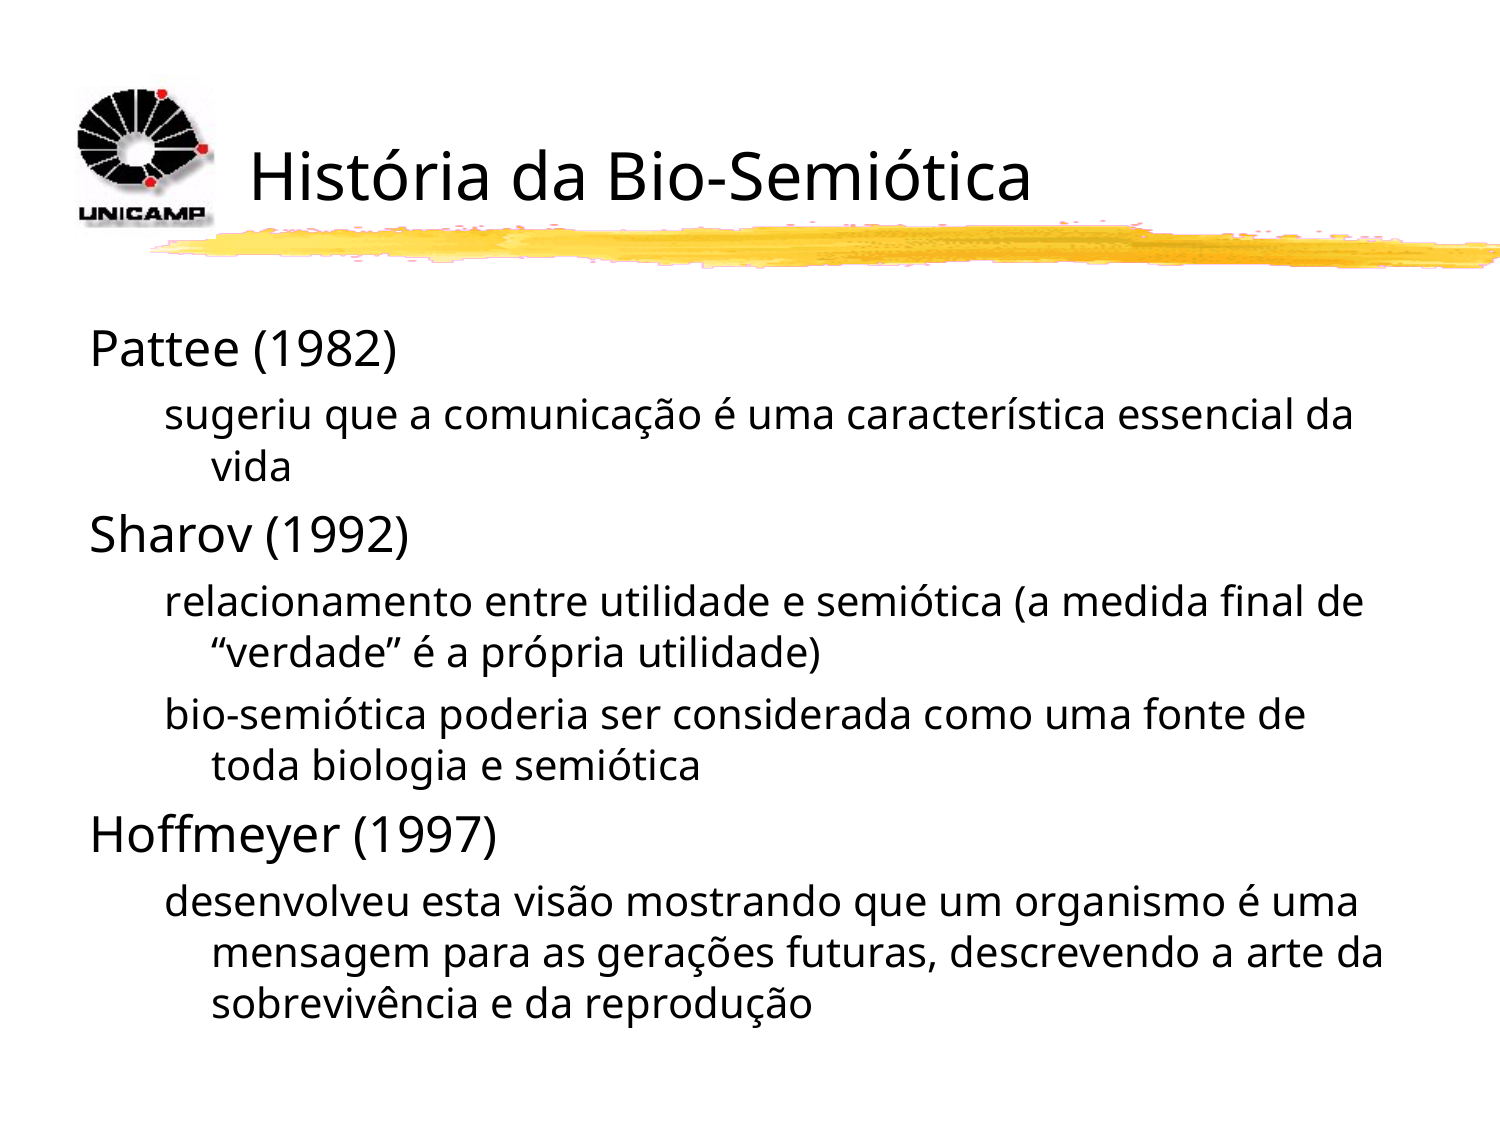

# História da Bio-Semiótica
Pattee (1982)
sugeriu que a comunicação é uma característica essencial da vida
Sharov (1992)
relacionamento entre utilidade e semiótica (a medida final de “verdade” é a própria utilidade)
bio-semiótica poderia ser considerada como uma fonte de toda biologia e semiótica
Hoffmeyer (1997)
desenvolveu esta visão mostrando que um organismo é uma mensagem para as gerações futuras, descrevendo a arte da sobrevivência e da reprodução